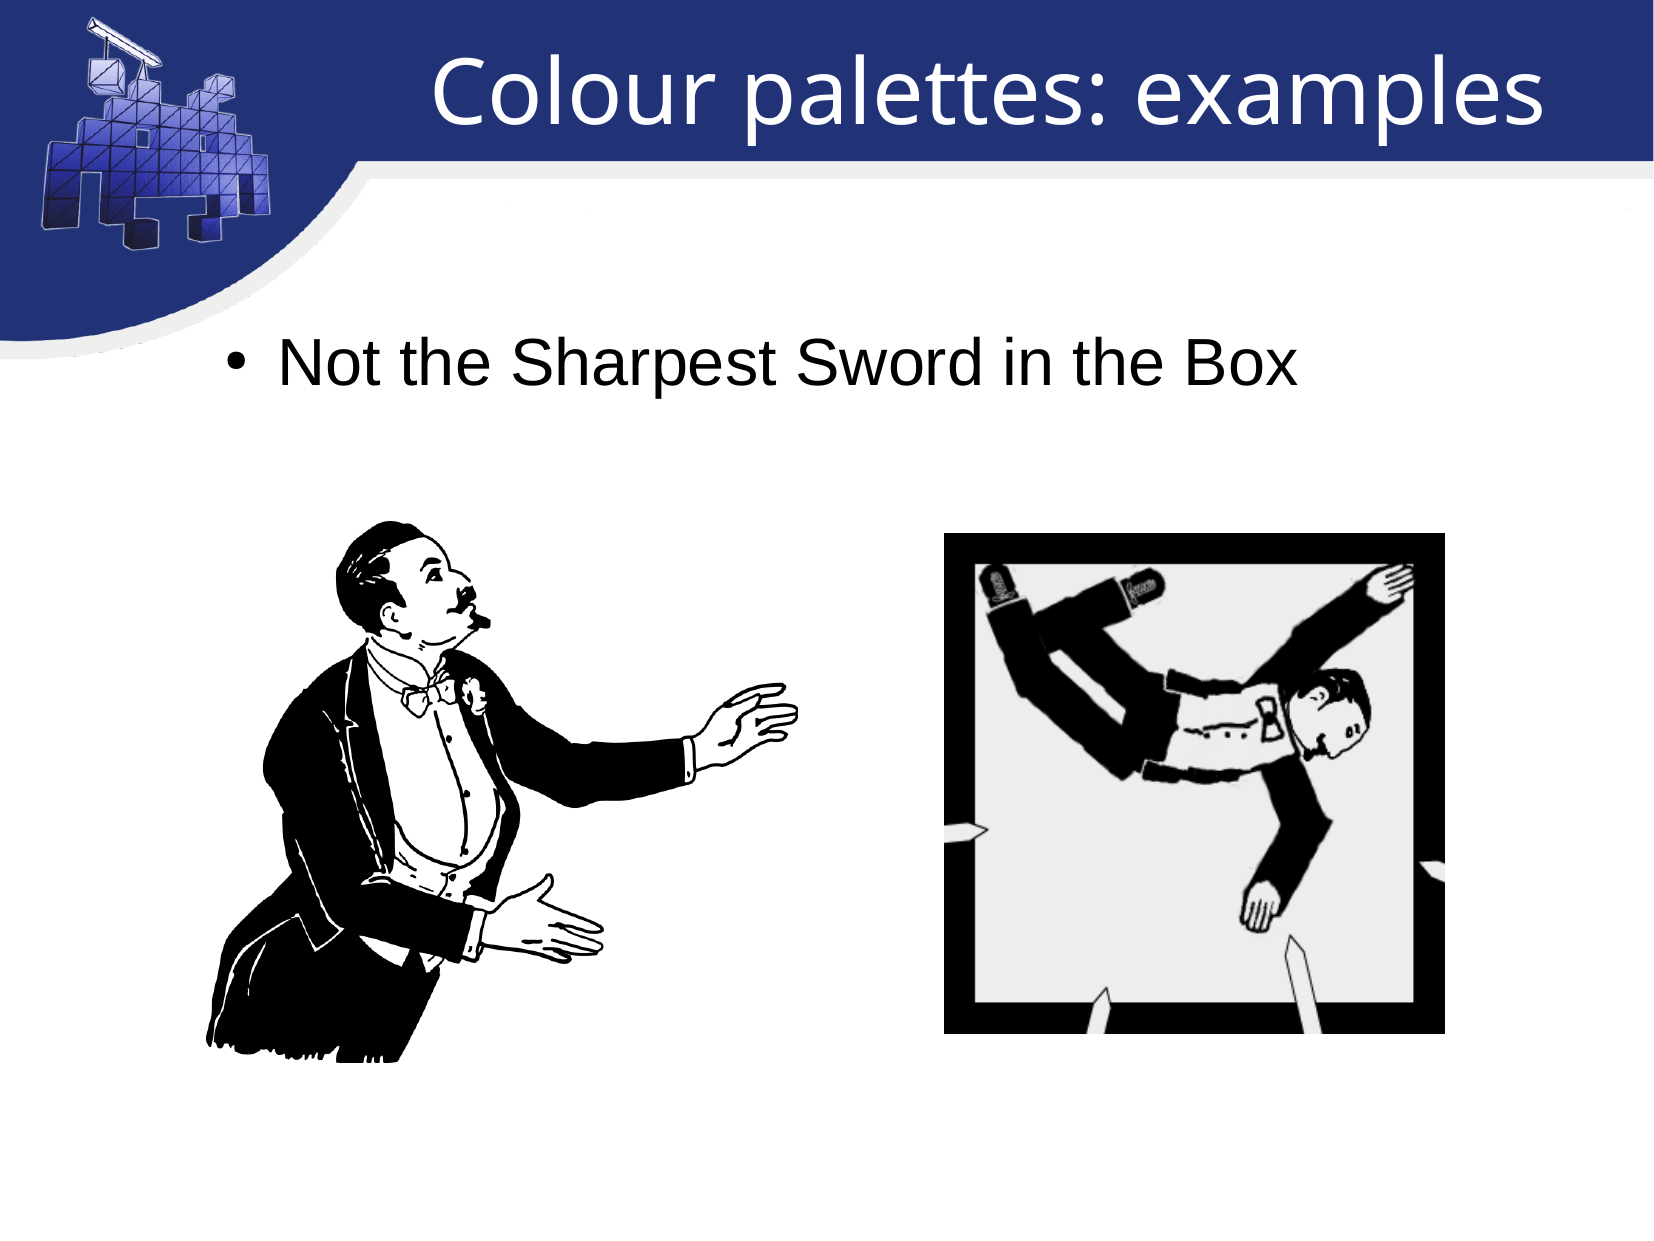

# Colour palettes: examples
Not the Sharpest Sword in the Box